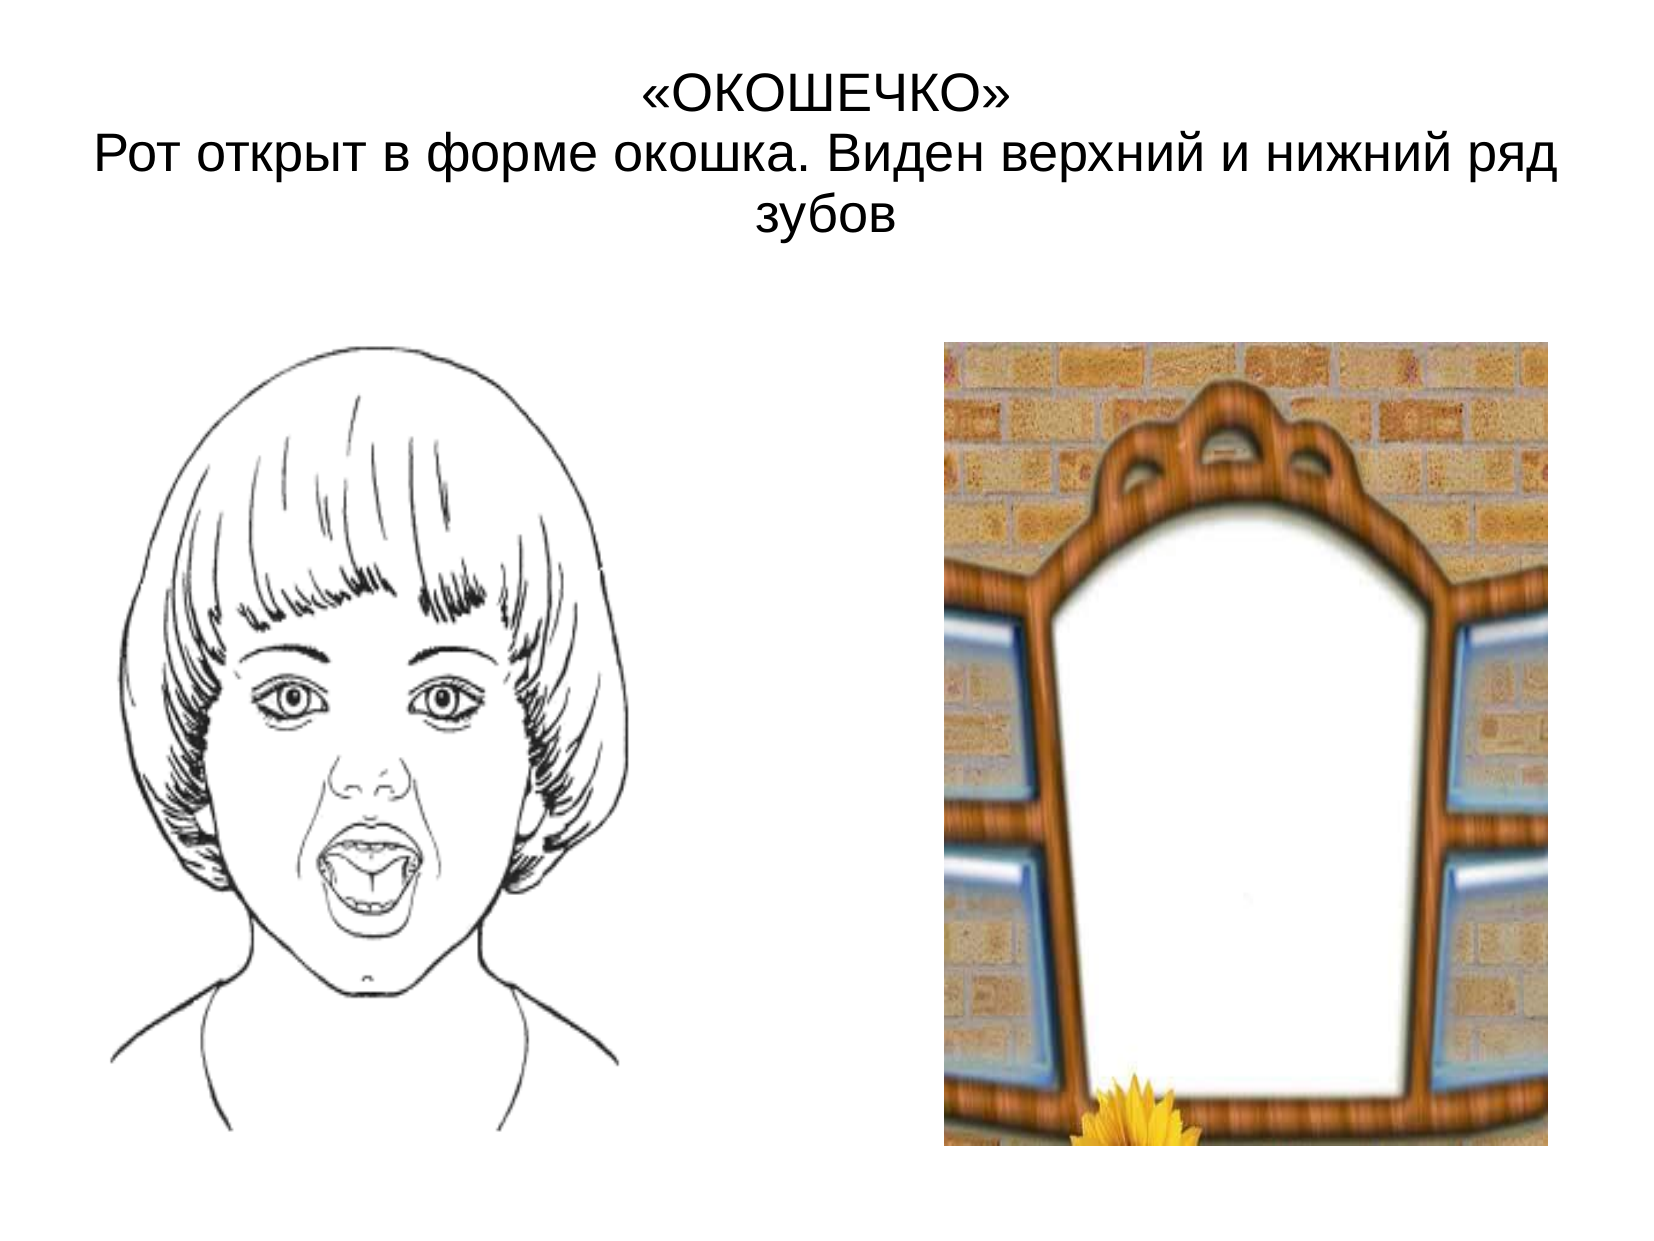

# «ОКОШЕЧКО» Рот открыт в форме окошка. Виден верхний и нижний ряд зубов